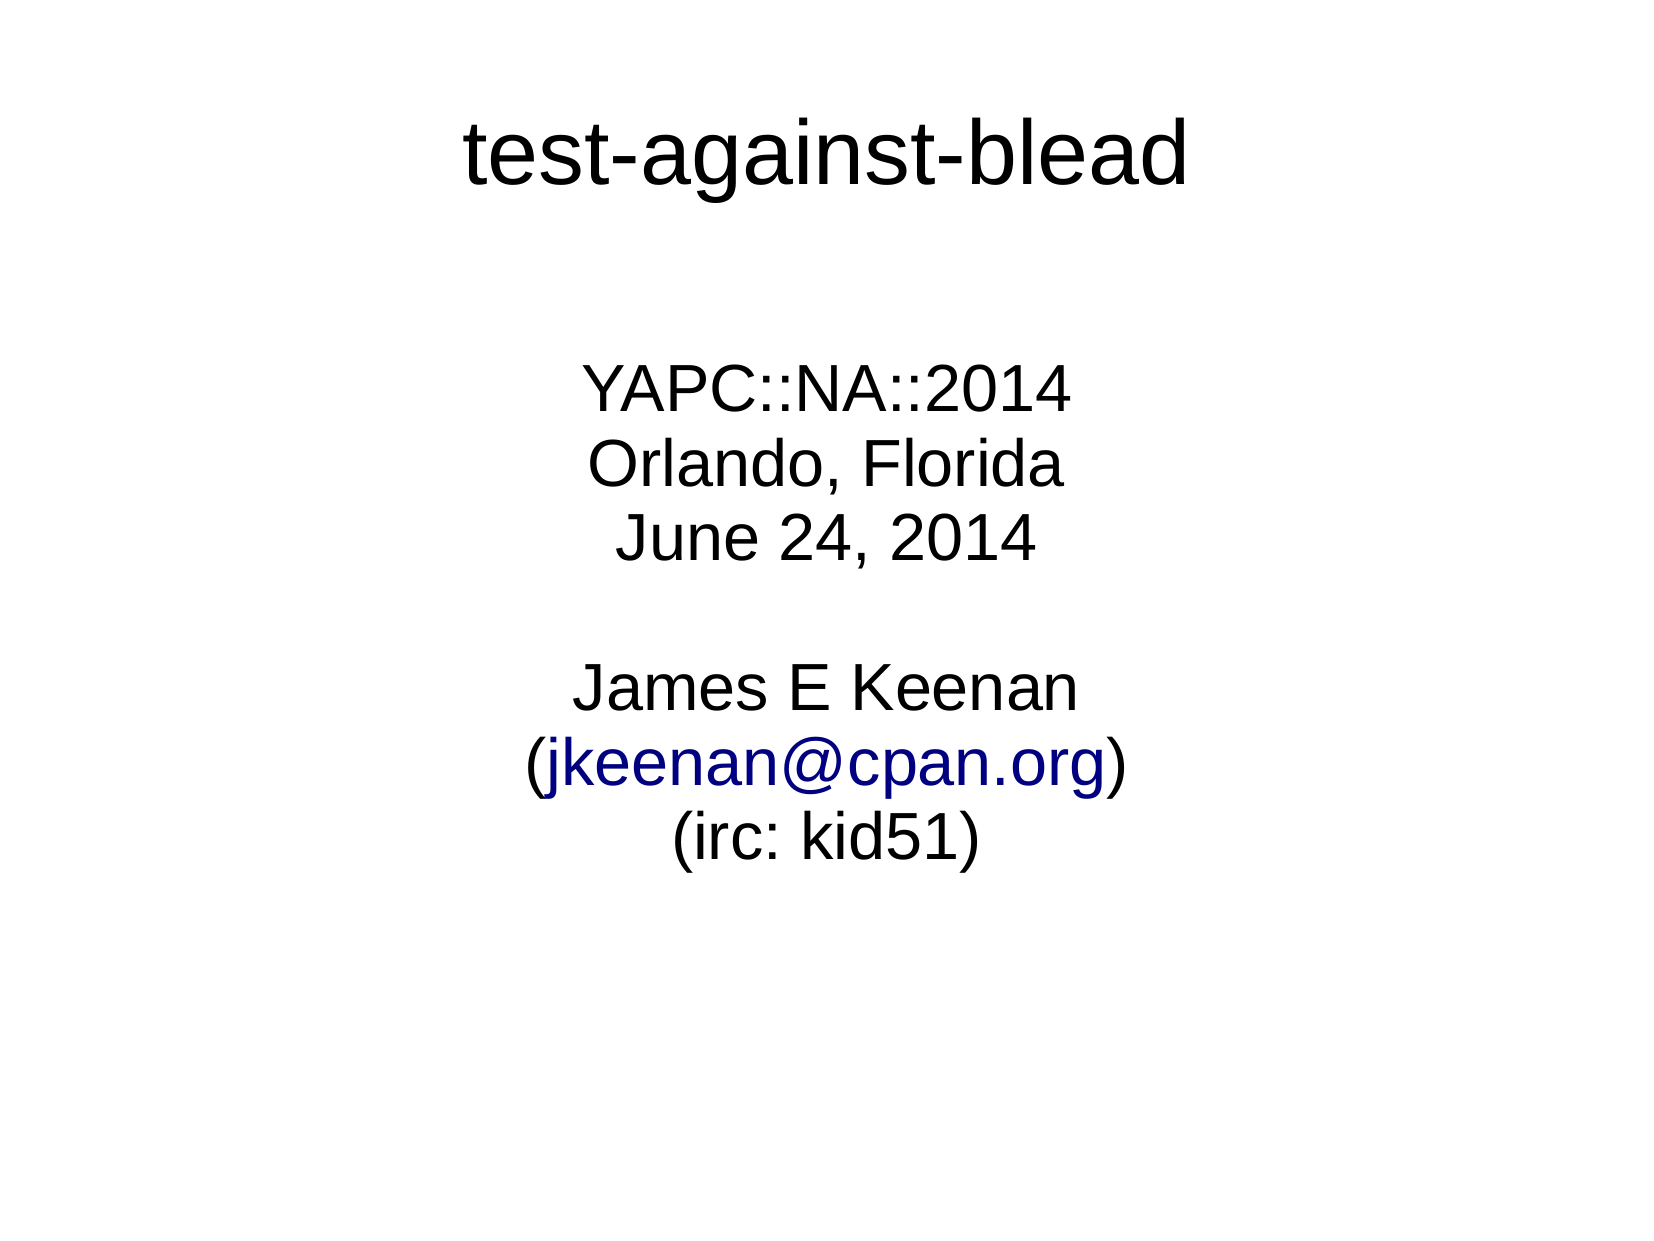

# test-against-blead
YAPC::NA::2014
Orlando, Florida
June 24, 2014
James E Keenan
(jkeenan@cpan.org)
(irc: kid51)